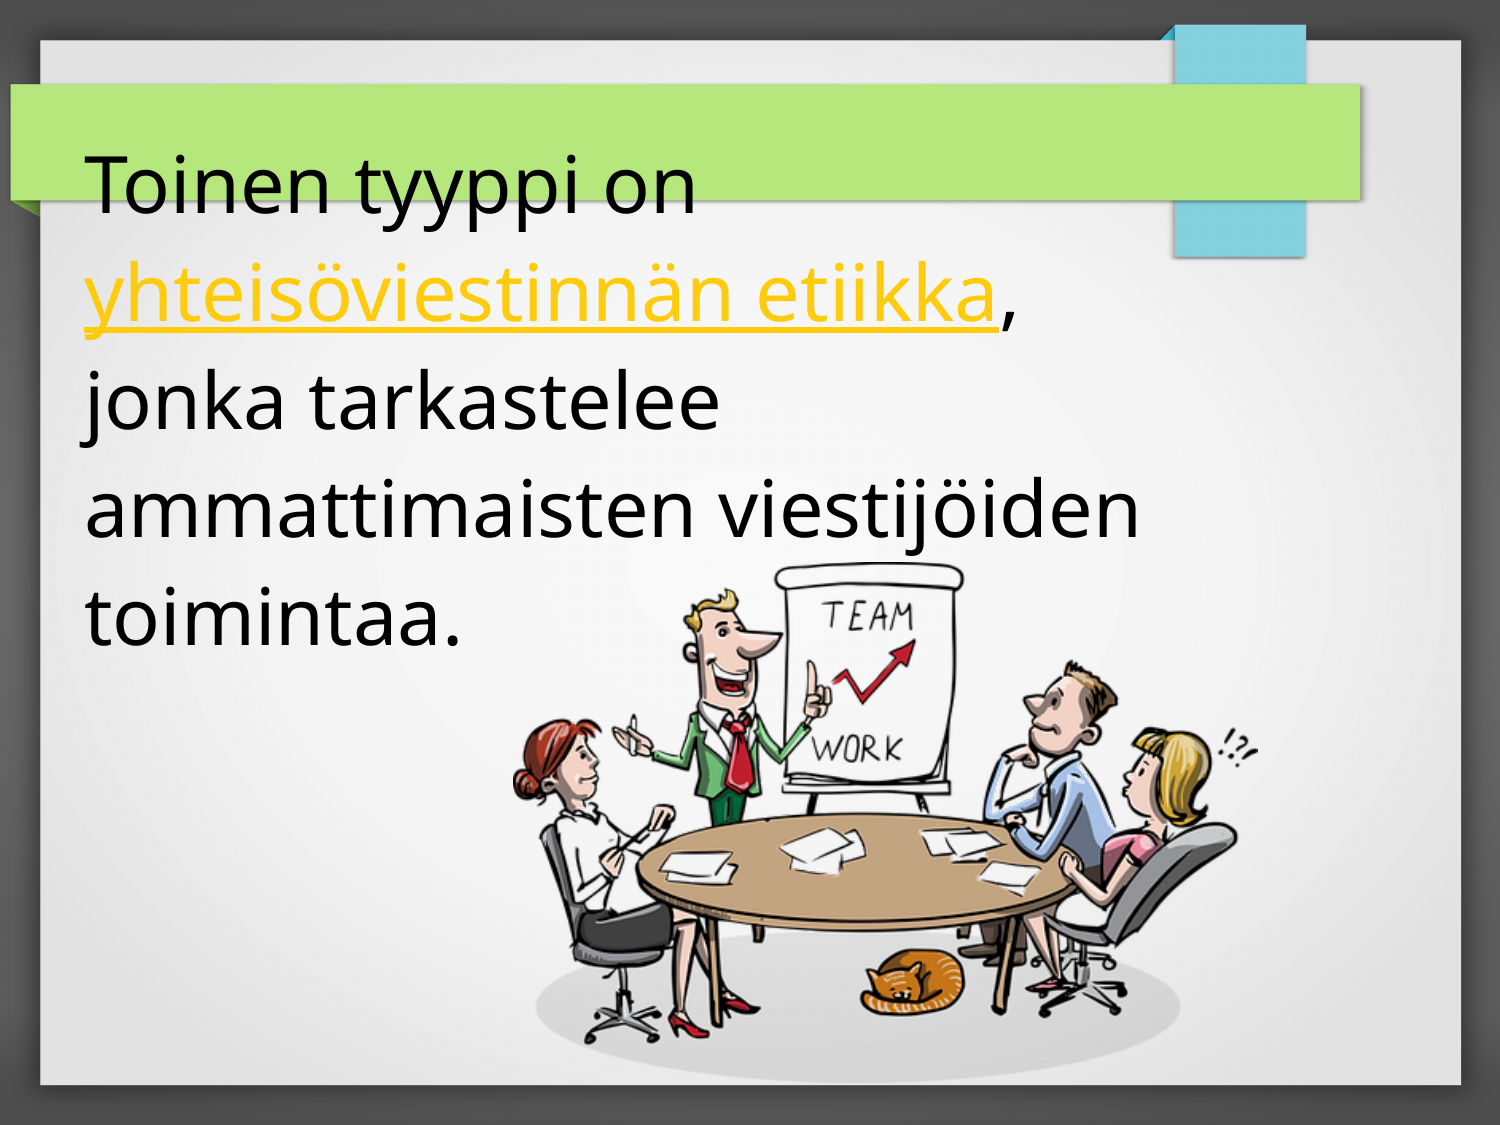

# Toinen tyyppi on yhteisöviestinnän etiikka, jonka tarkastelee ammattimaisten viestijöiden toimintaa.